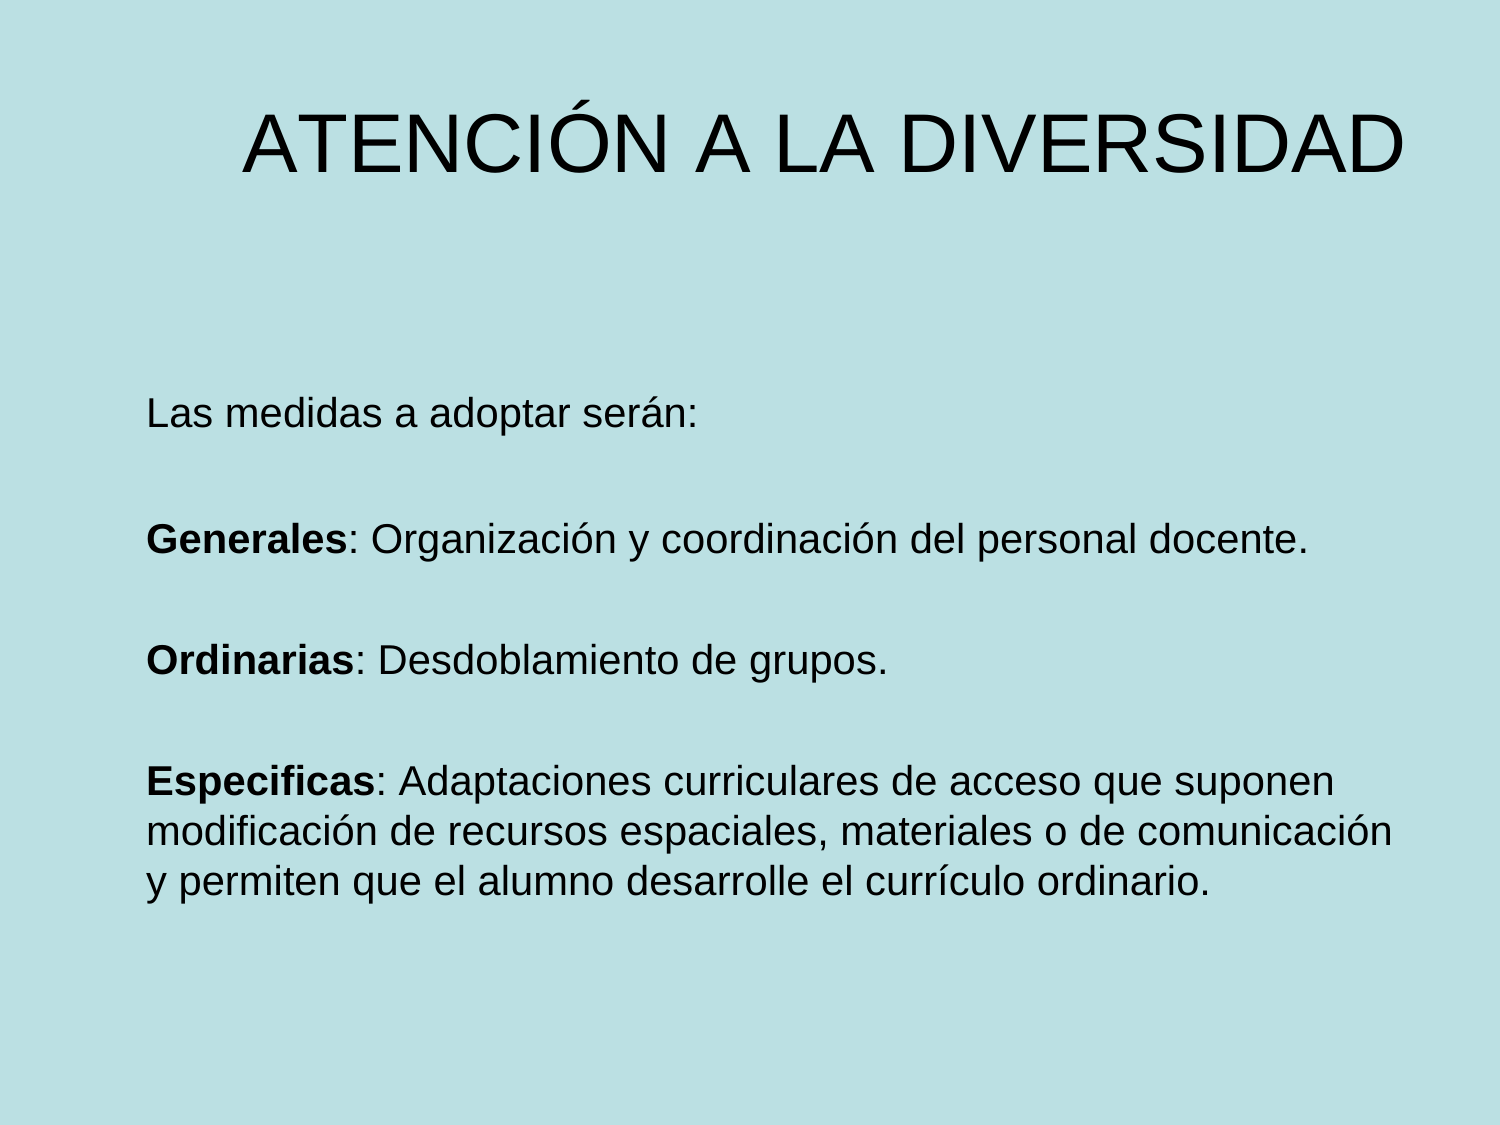

# ATENCIÓN A LA DIVERSIDAD
	Las medidas a adoptar serán:
	Generales: Organización y coordinación del personal docente.
	Ordinarias: Desdoblamiento de grupos.
	Especificas: Adaptaciones curriculares de acceso que suponen modificación de recursos espaciales, materiales o de comunicación y permiten que el alumno desarrolle el currículo ordinario.